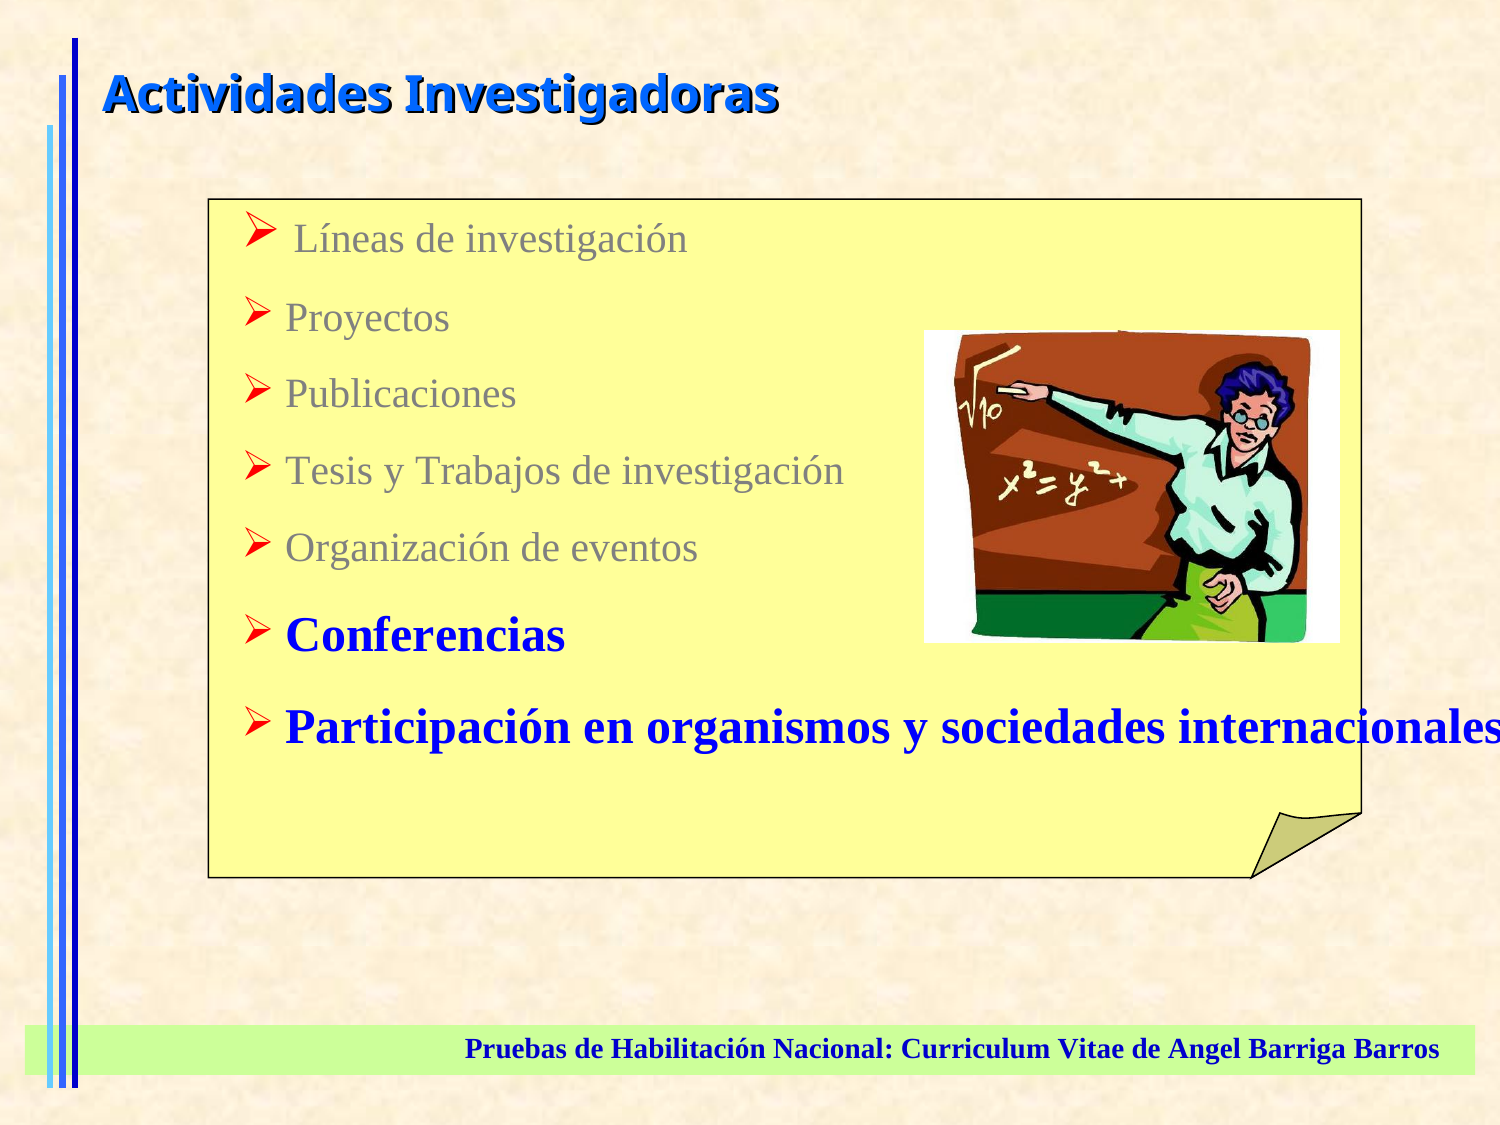

Actividades Investigadoras
 Líneas de investigación
 Proyectos
 Publicaciones
 Tesis y Trabajos de investigación
 Organización de eventos
 Conferencias
 Participación en organismos y sociedades internacionales